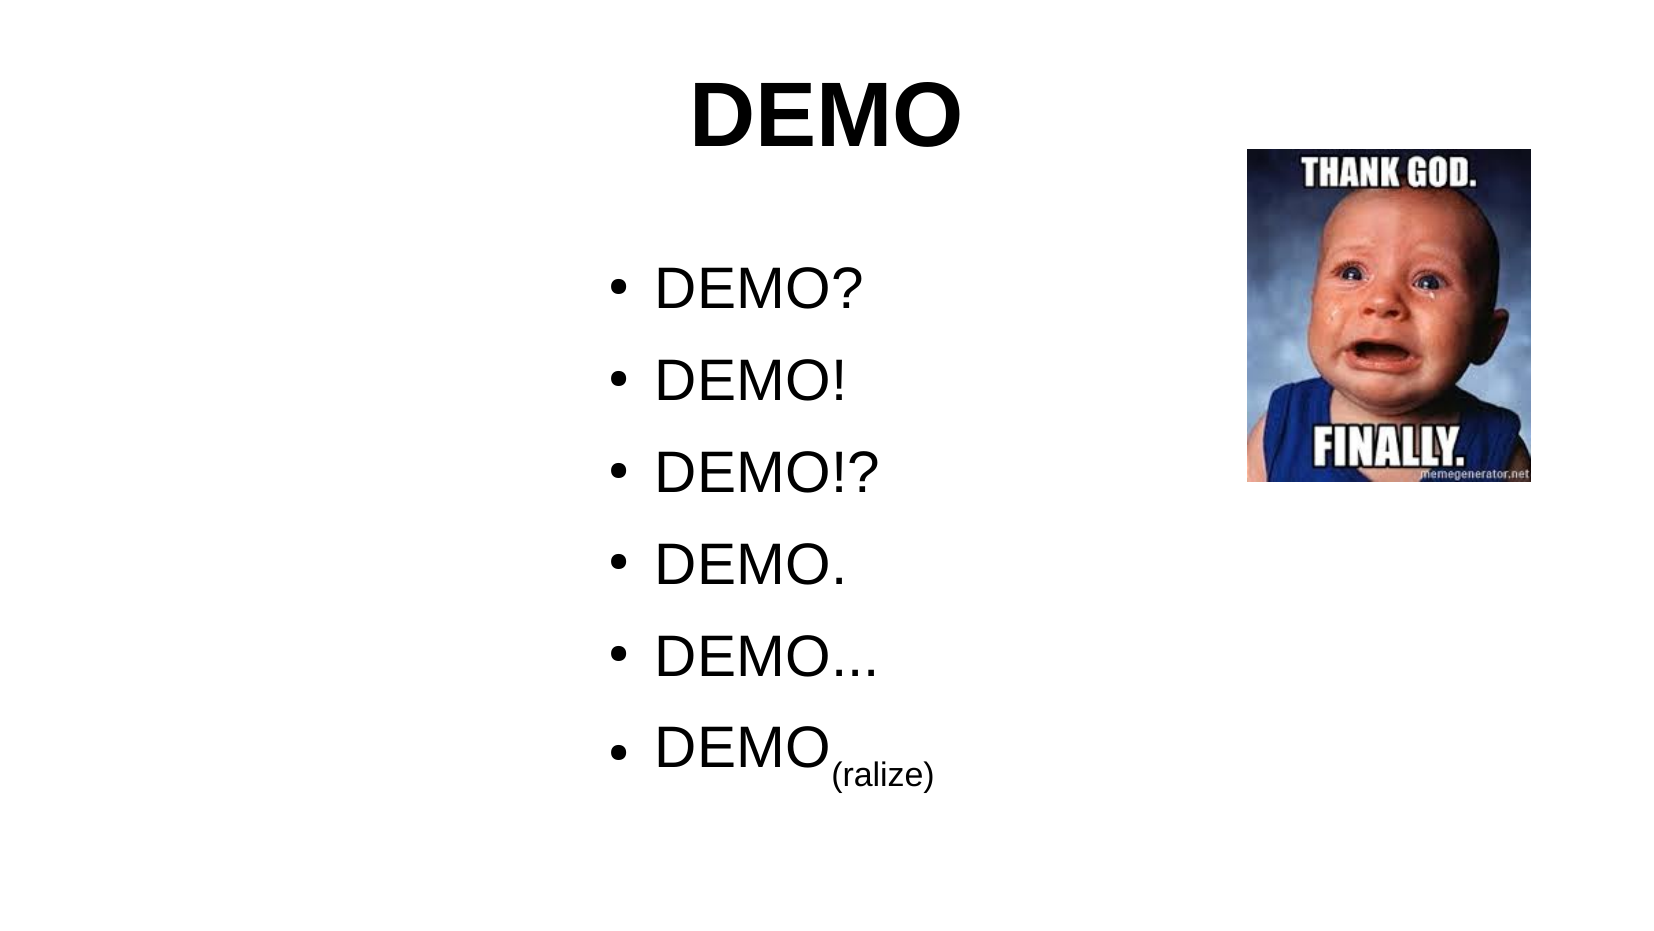

# DEMO
DEMO?
DEMO!
DEMO!?
DEMO.
DEMO...
DEMO(ralize)